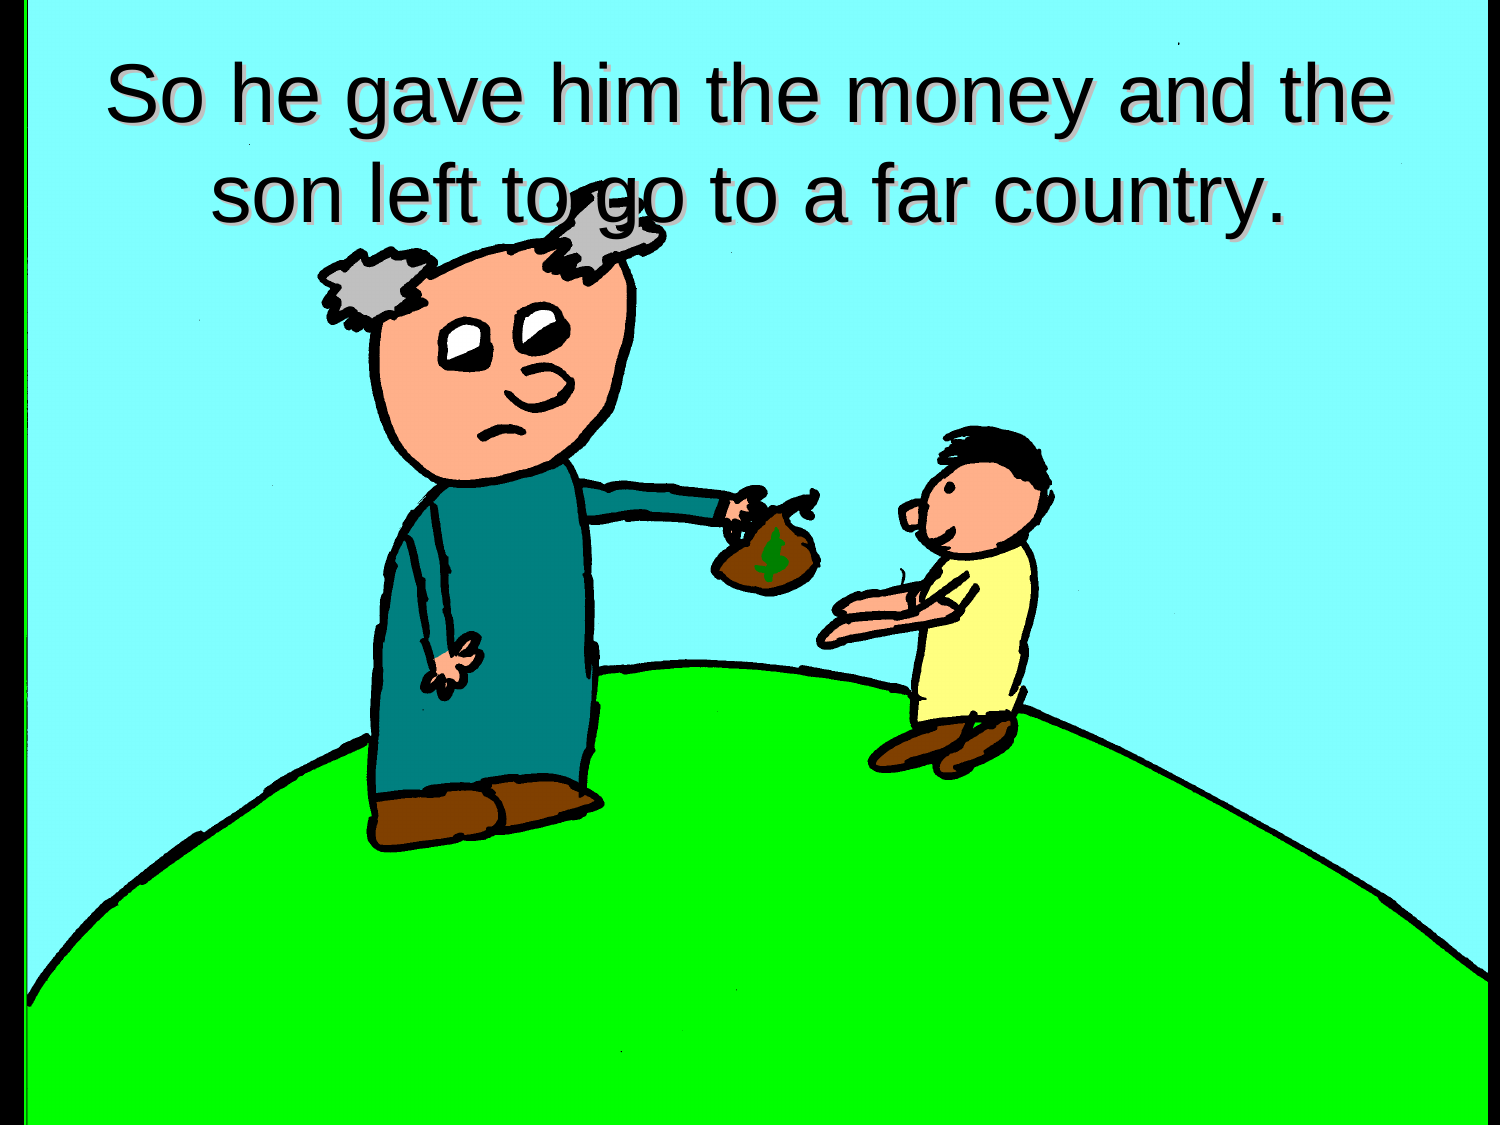

# So he gave him the money and the son left to go to a far country.